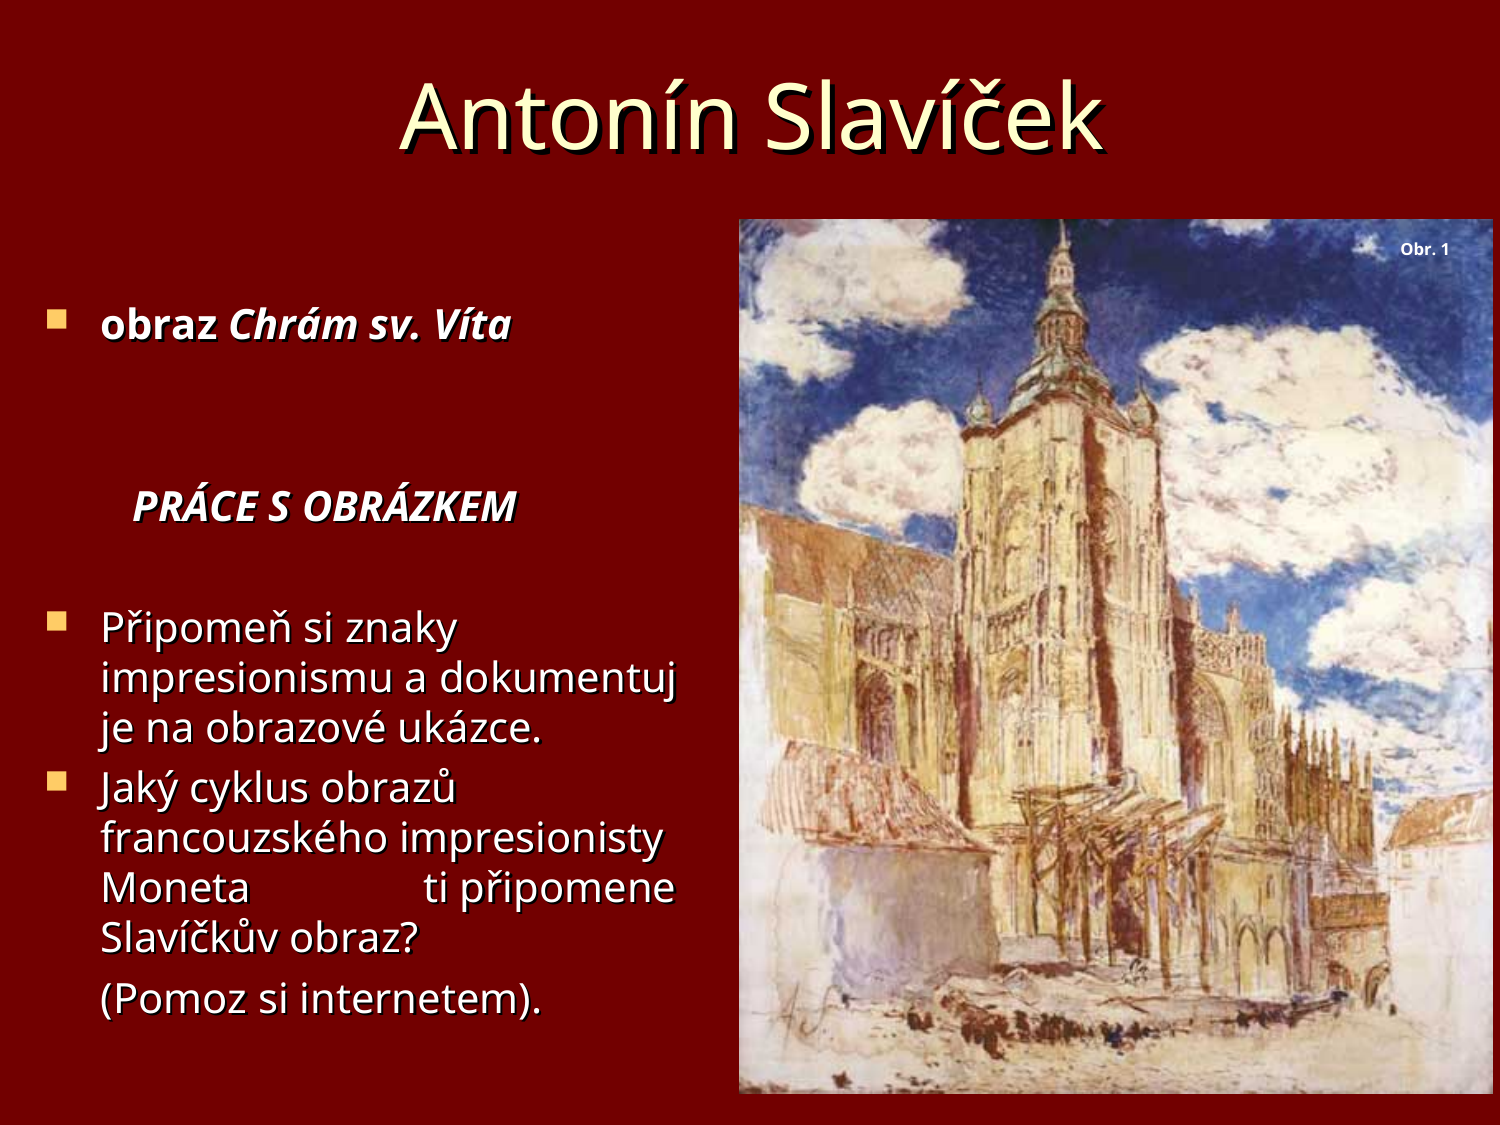

# Antonín Slavíček
Obr. 1
obraz Chrám sv. Víta
	 PRÁCE S OBRÁZKEM
Připomeň si znaky impresionismu a dokumentuj je na obrazové ukázce.
Jaký cyklus obrazů francouzského impresionisty Moneta ti připomene Slavíčkův obraz?
	(Pomoz si internetem).